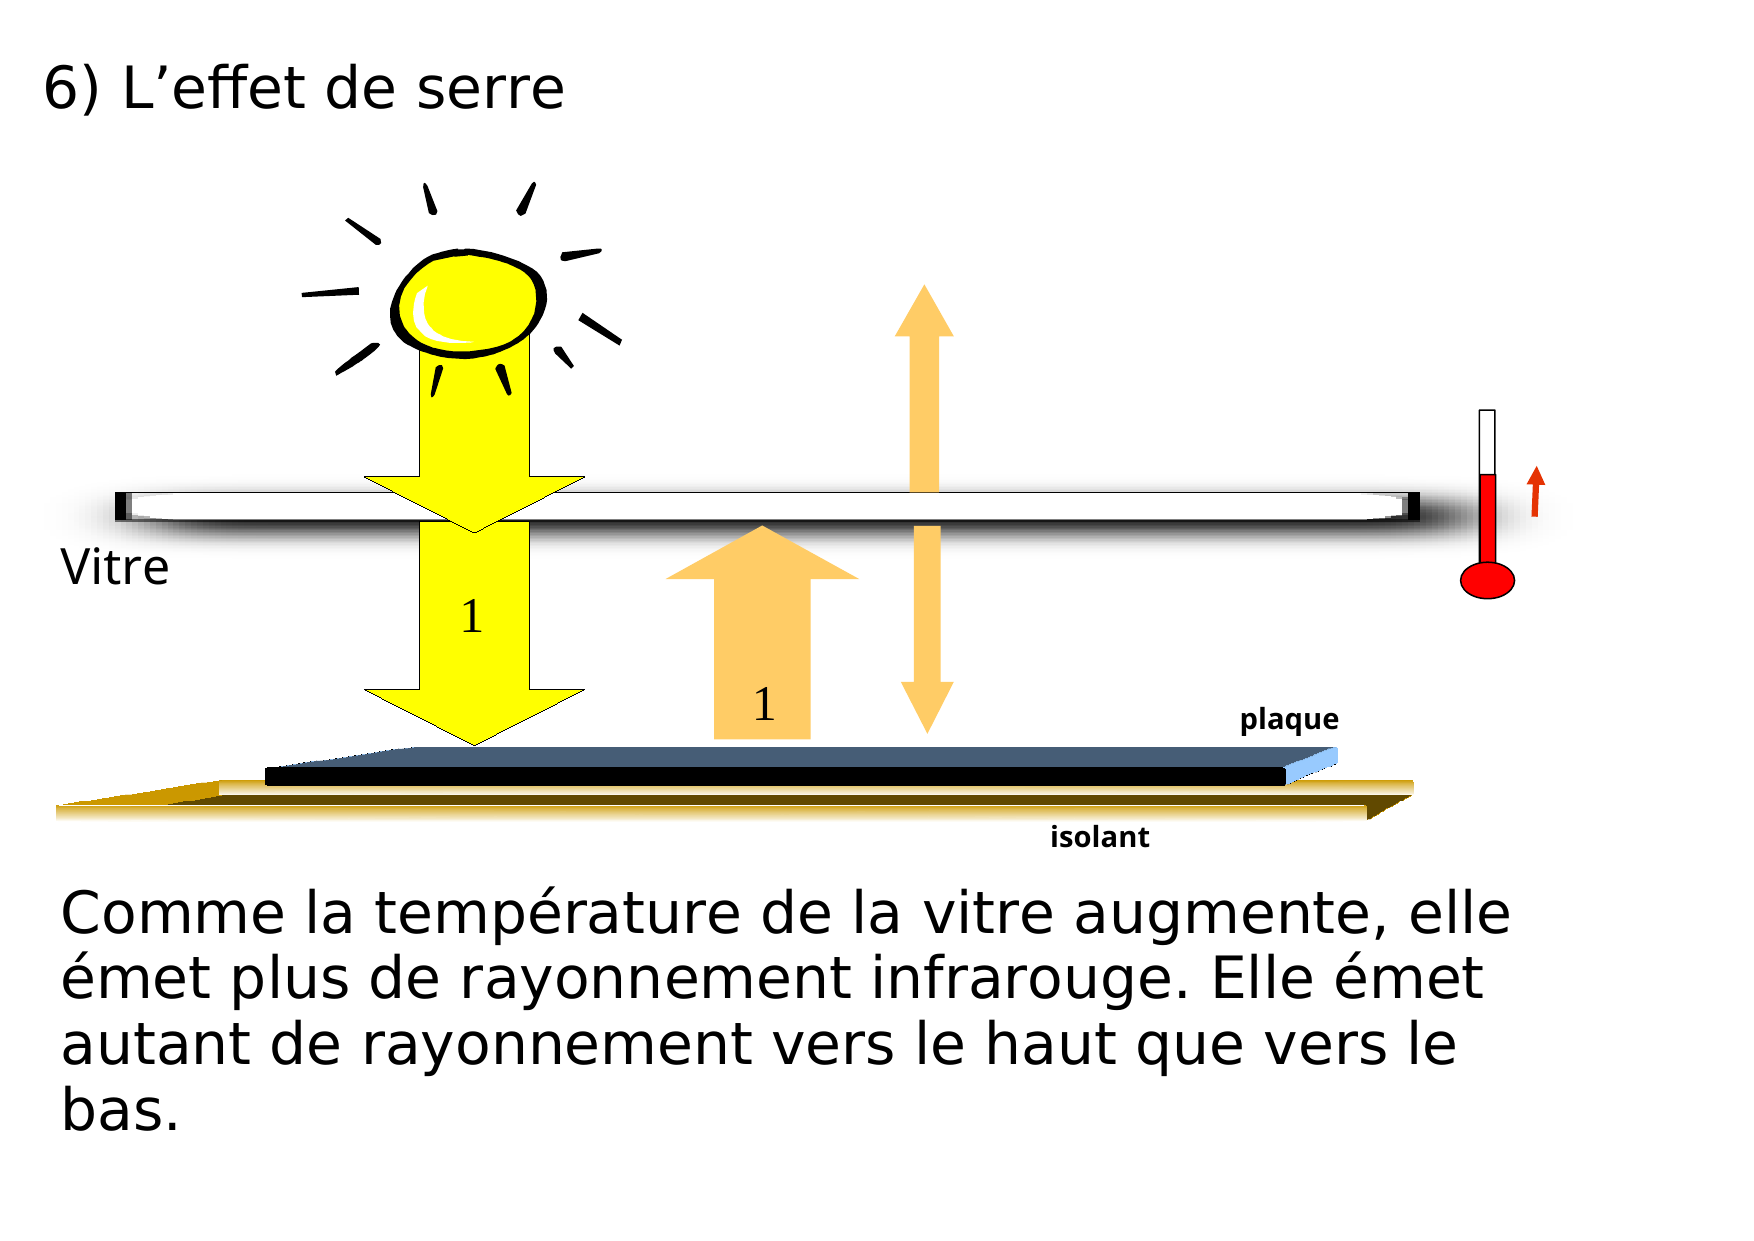

6) L’effet de serre
1
Vitre
1
plaque
isolant
Comme la température de la vitre augmente, elle émet plus de rayonnement infrarouge. Elle émet autant de rayonnement vers le haut que vers le bas.